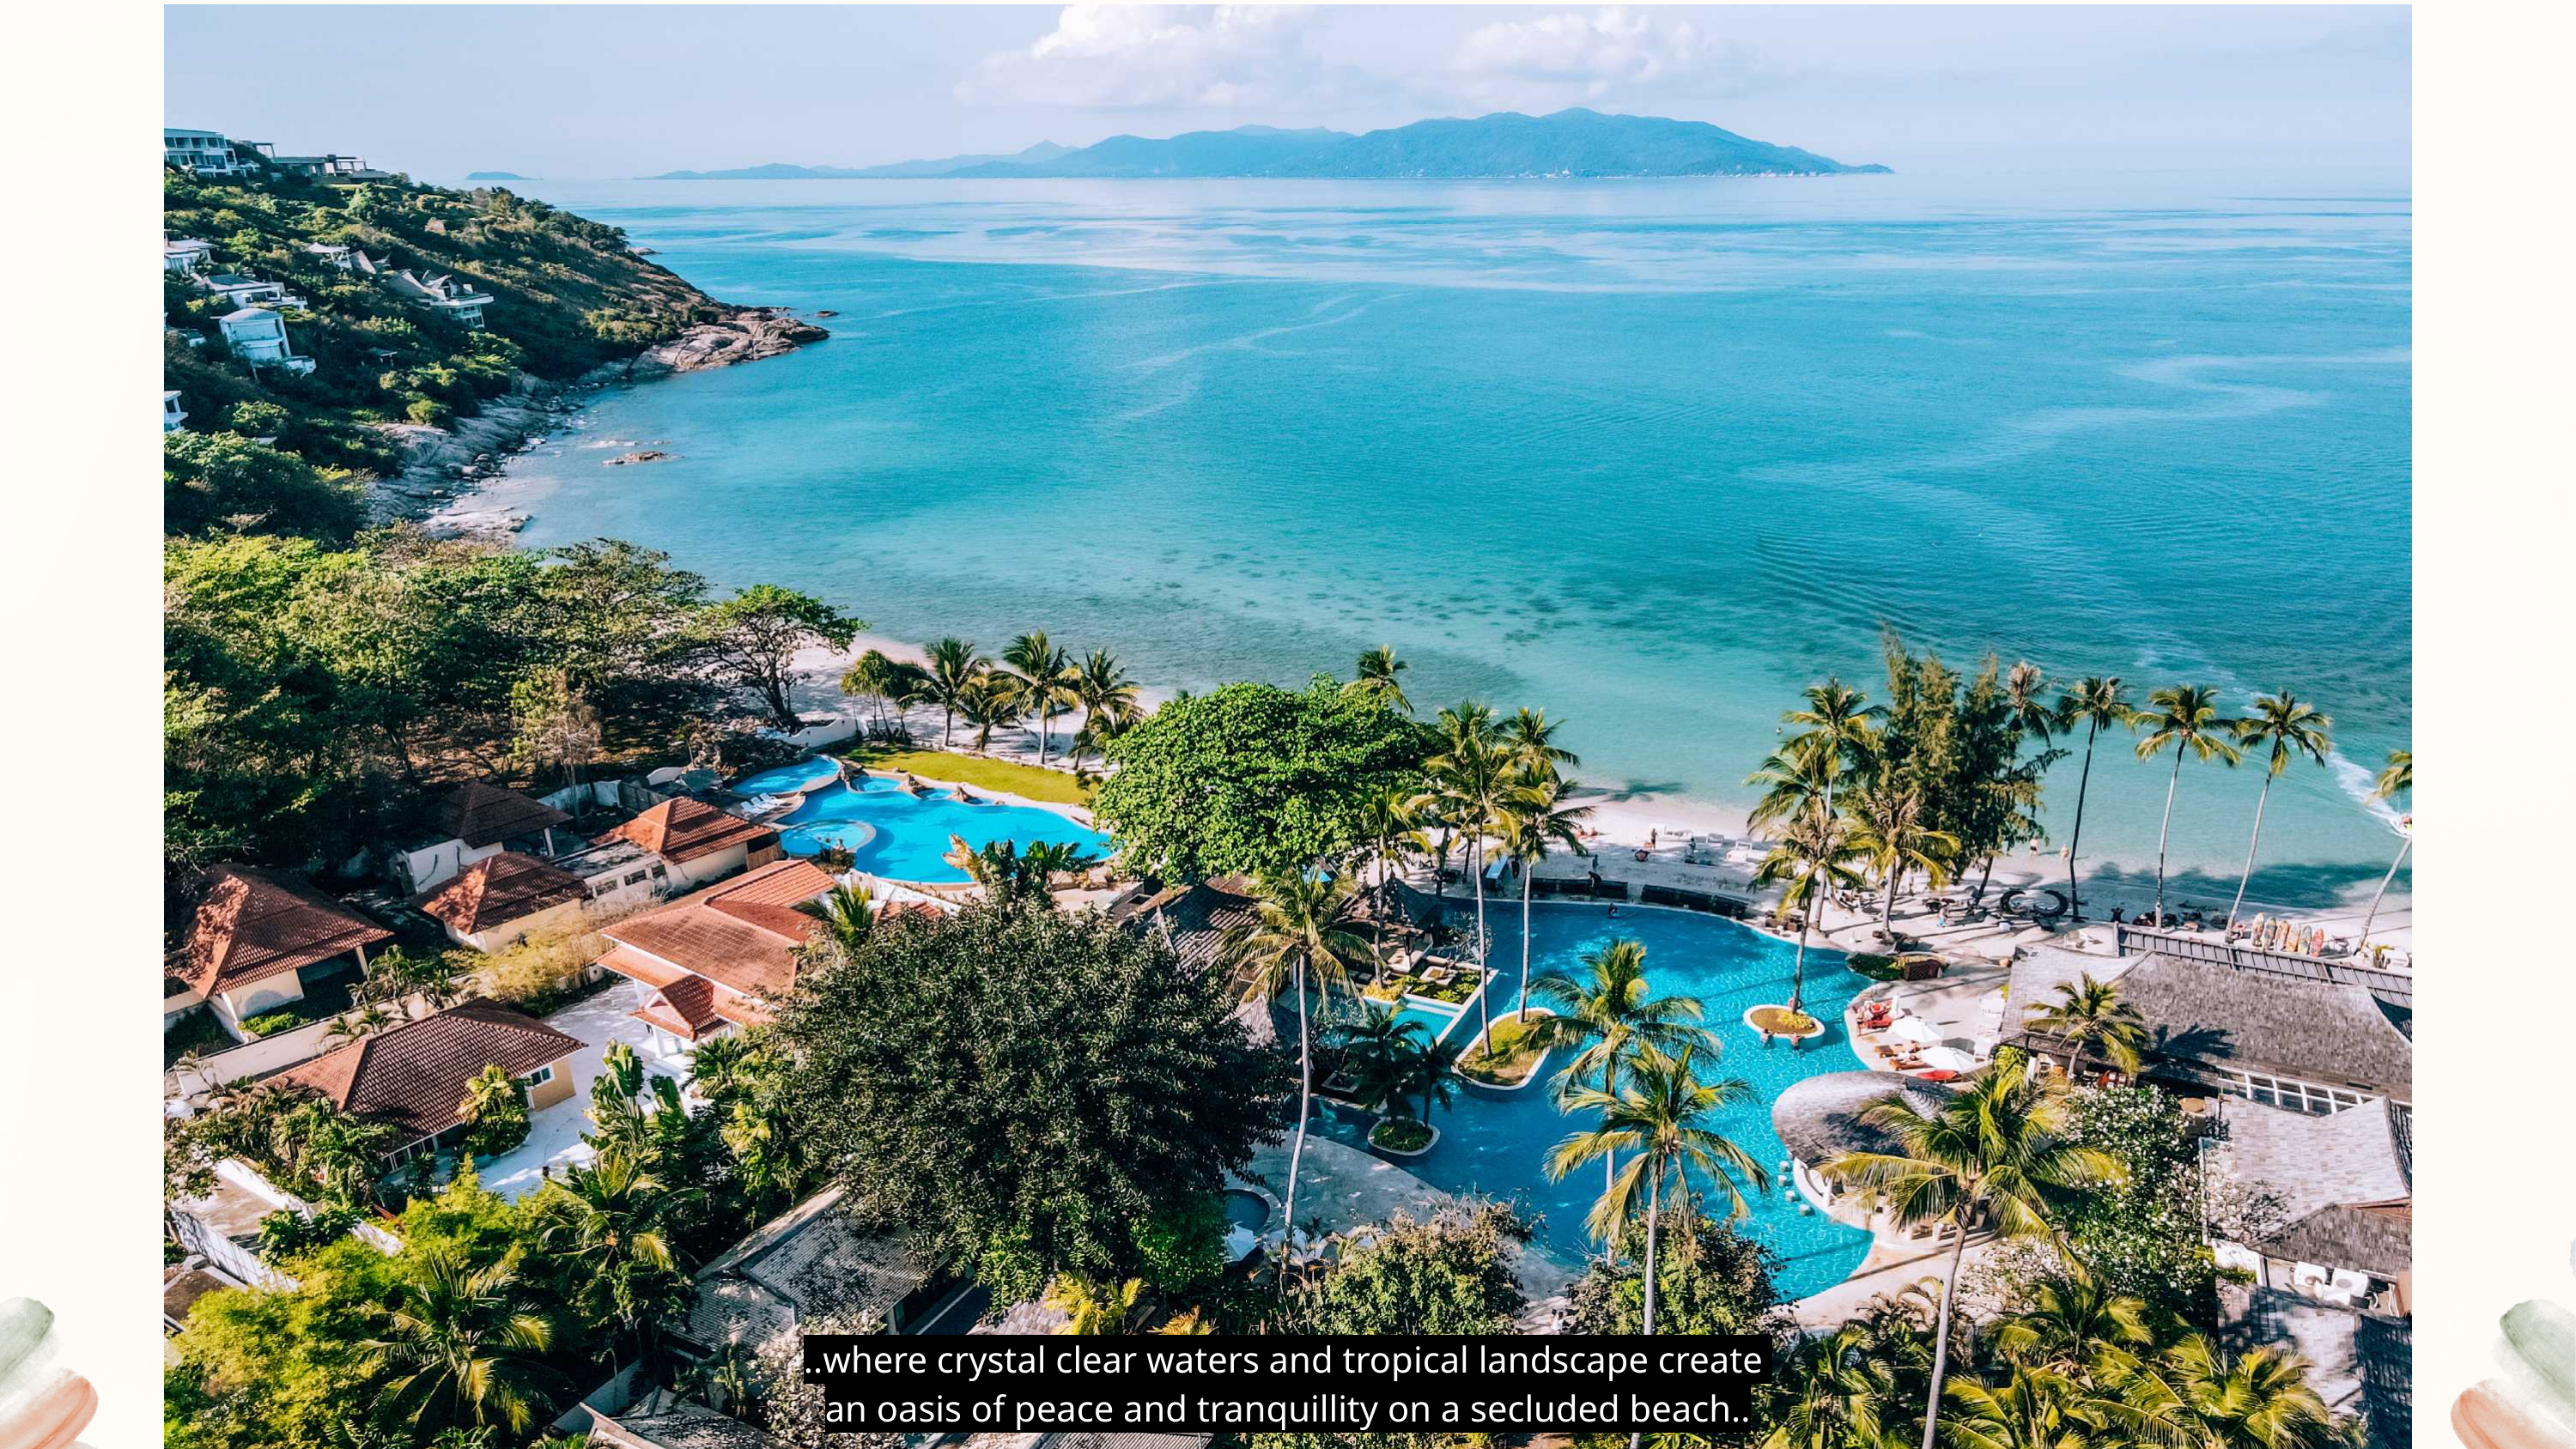

..where crystal clear waters and tropical landscape create
an oasis of peace and tranquillity on a secluded beach..